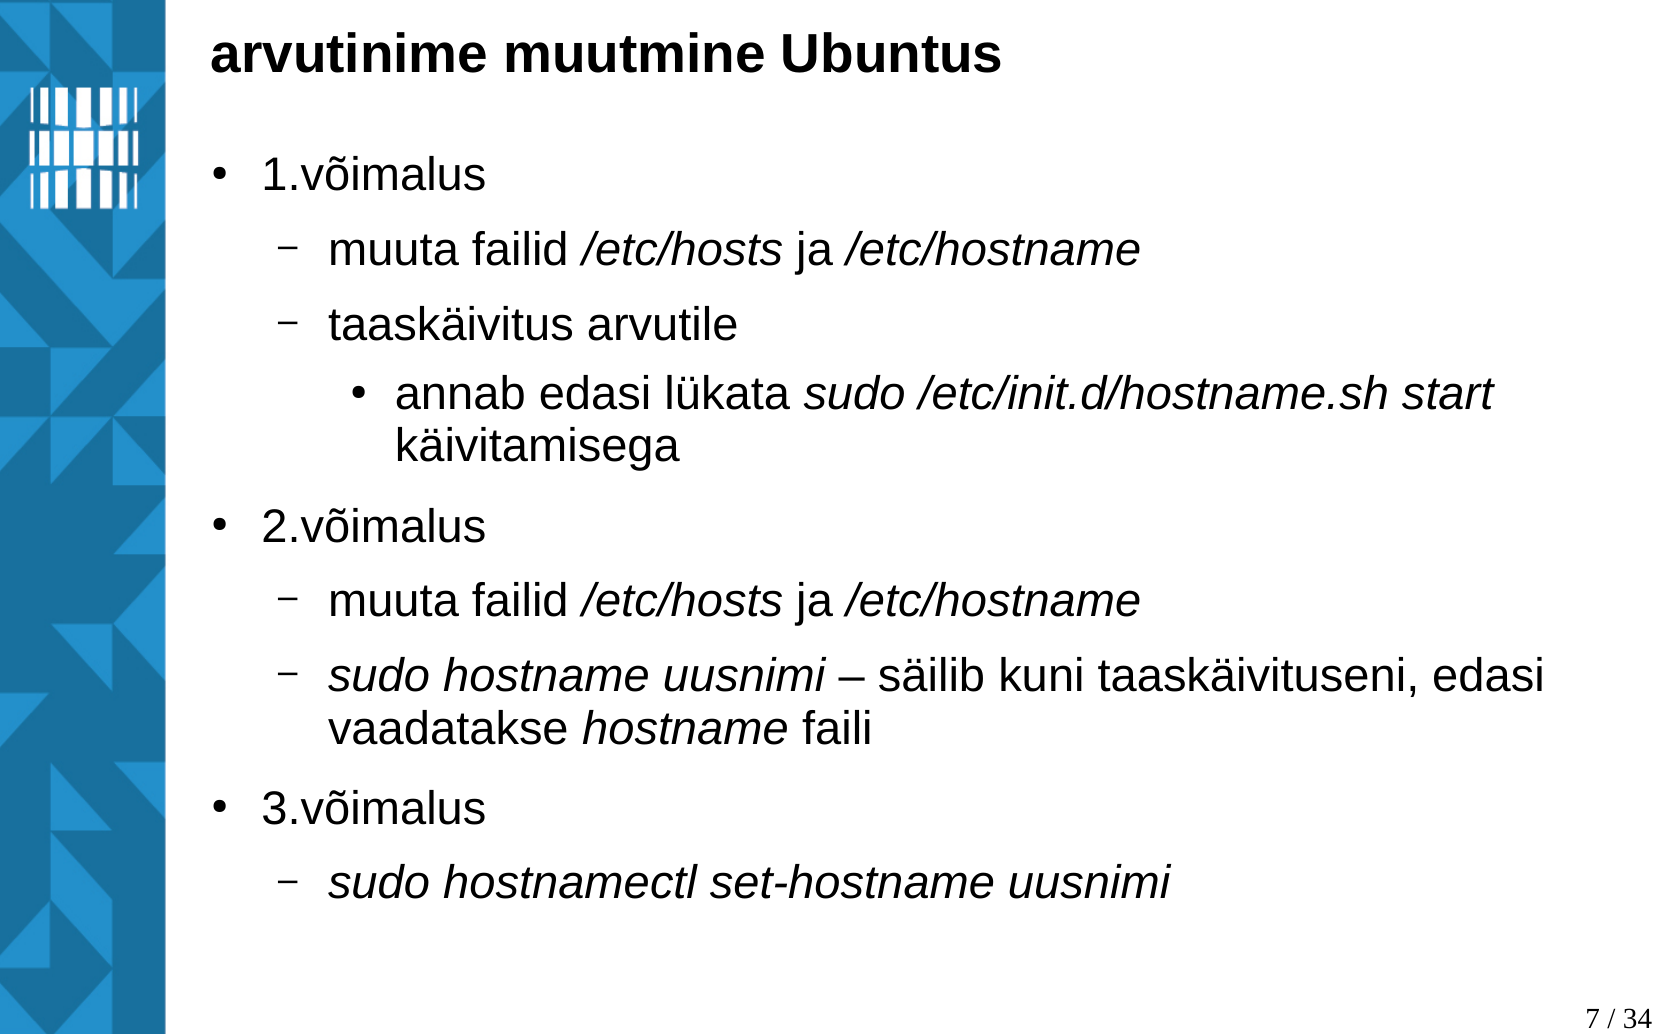

# arvutinime muutmine Ubuntus
1.võimalus
muuta failid /etc/hosts ja /etc/hostname
taaskäivitus arvutile
annab edasi lükata sudo /etc/init.d/hostname.sh start käivitamisega
2.võimalus
muuta failid /etc/hosts ja /etc/hostname
sudo hostname uusnimi – säilib kuni taaskäivituseni, edasi vaadatakse hostname faili
3.võimalus
sudo hostnamectl set-hostname uusnimi
7